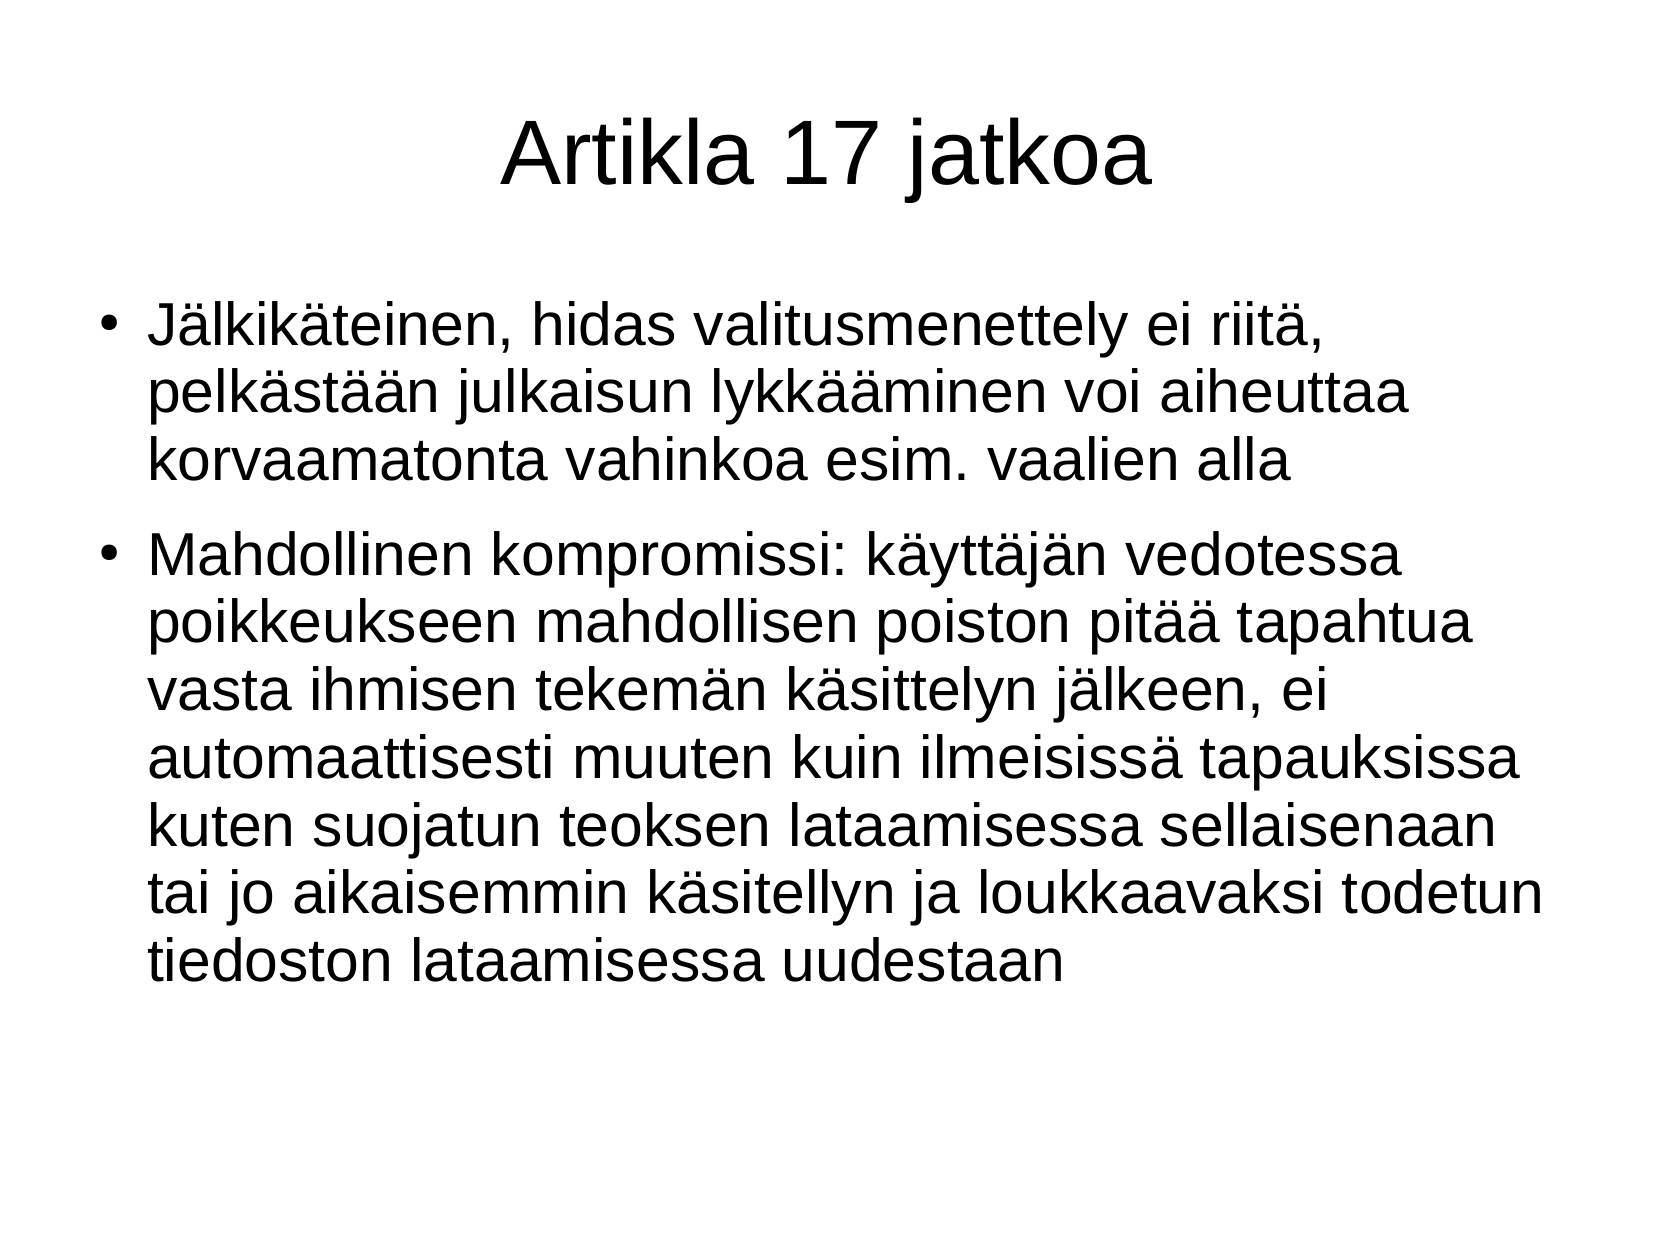

# Artikla 17 jatkoa
Jälkikäteinen, hidas valitusmenettely ei riitä, pelkästään julkaisun lykkääminen voi aiheuttaa korvaamatonta vahinkoa esim. vaalien alla
Mahdollinen kompromissi: käyttäjän vedotessa poikkeukseen mahdollisen poiston pitää tapahtua vasta ihmisen tekemän käsittelyn jälkeen, ei automaattisesti muuten kuin ilmeisissä tapauksissa kuten suojatun teoksen lataamisessa sellaisenaan tai jo aikaisemmin käsitellyn ja loukkaavaksi todetun tiedoston lataamisessa uudestaan